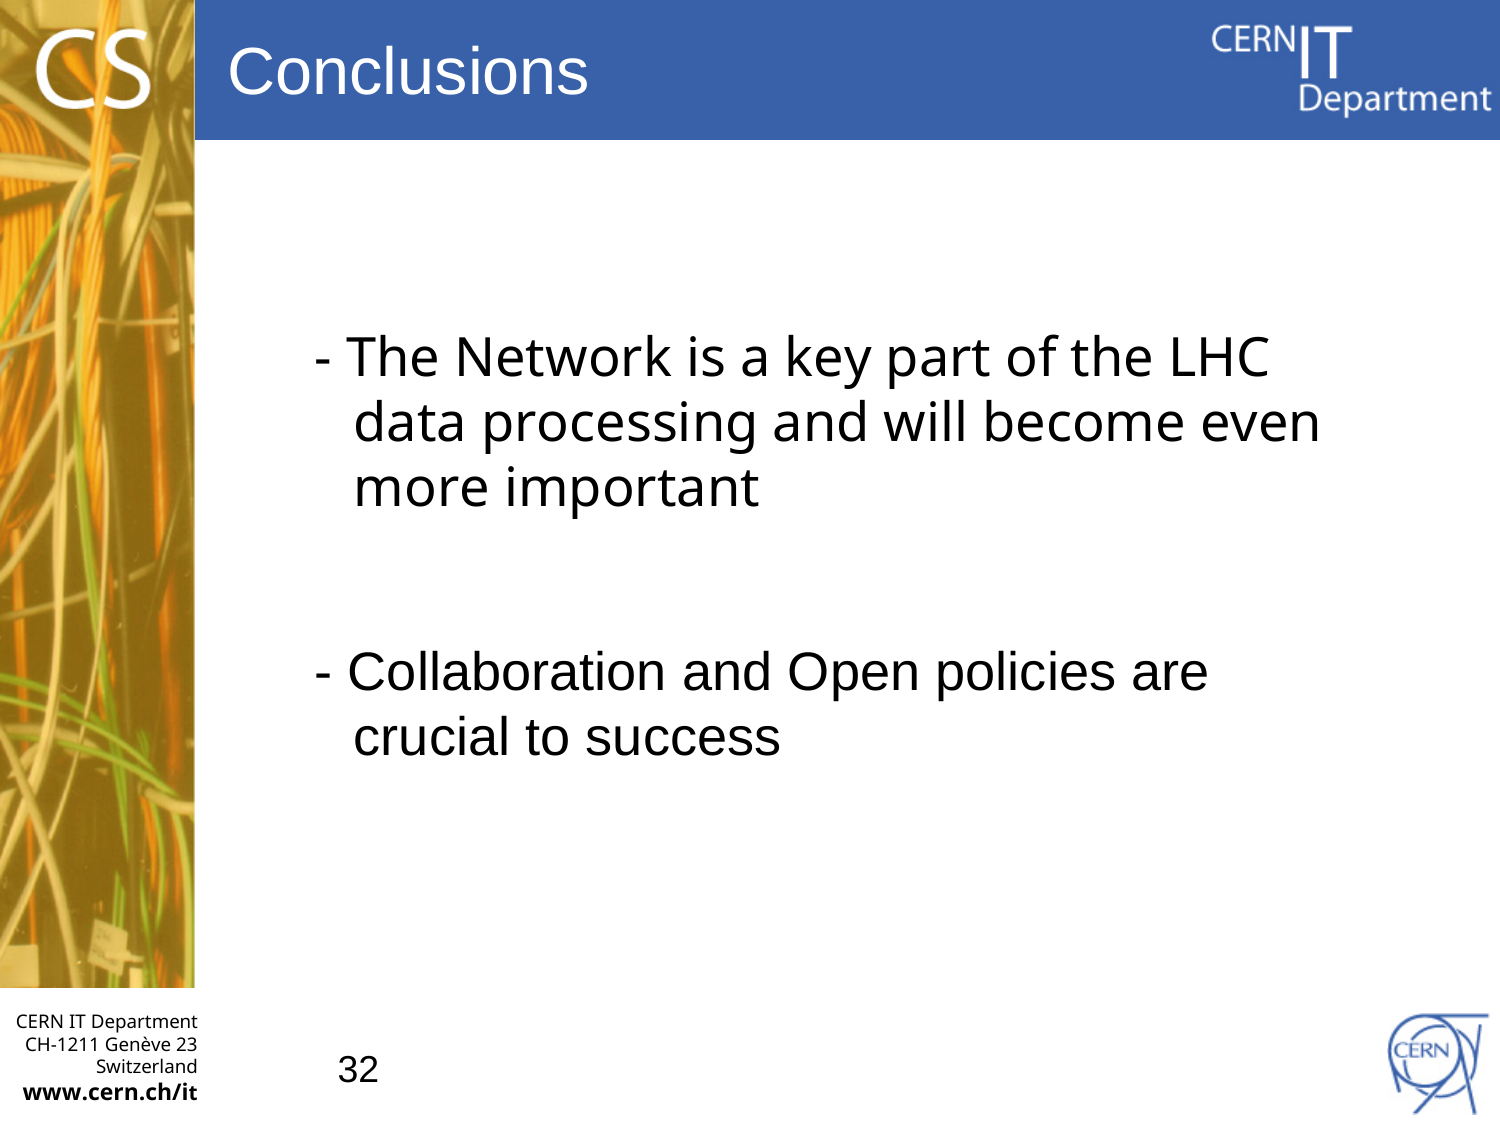

# Conclusions
- The Network is a key part of the LHC data processing and will become even more important
- Collaboration and Open policies are crucial to success